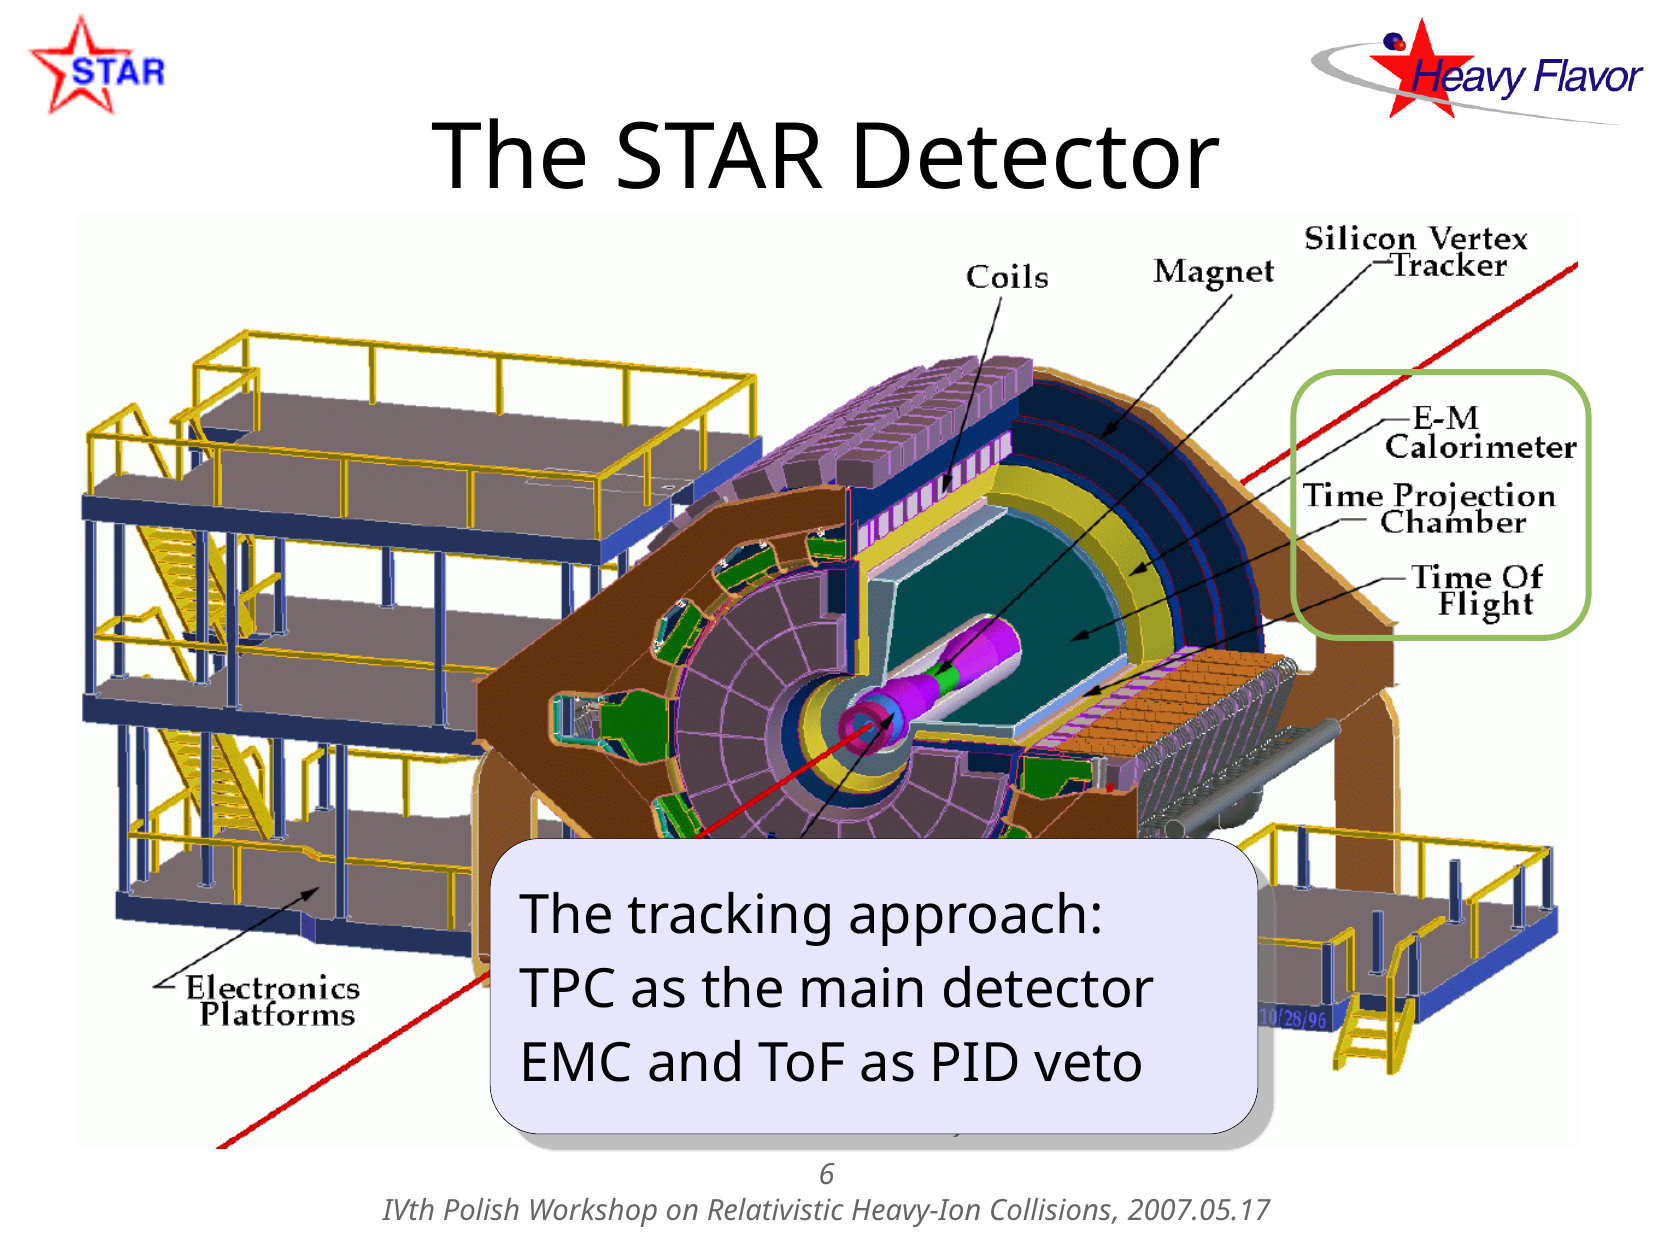

# The STAR Detector
The tracking approach:
TPC as the main detector
EMC and ToF as PID veto
6
2007.05.17